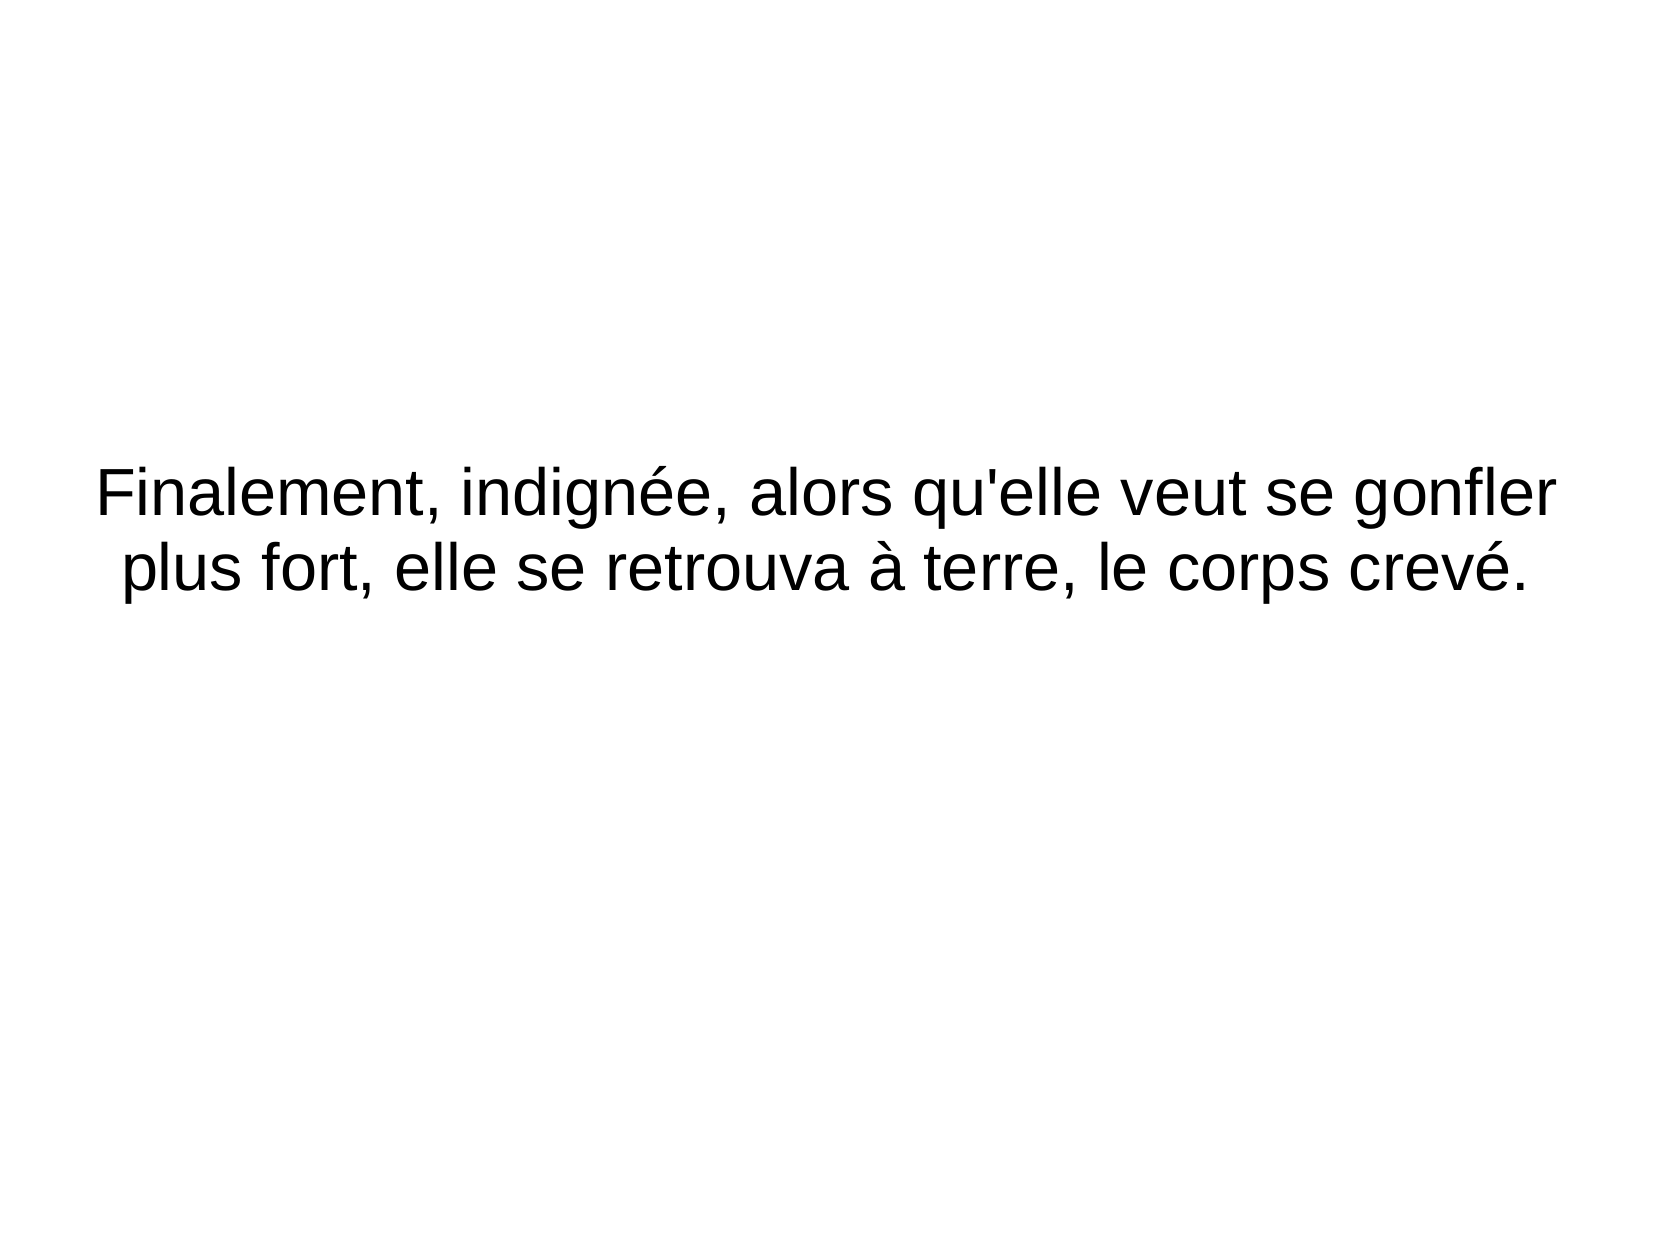

# Finalement, indignée, alors qu'elle veut se gonfler plus fort, elle se retrouva à terre, le corps crevé.